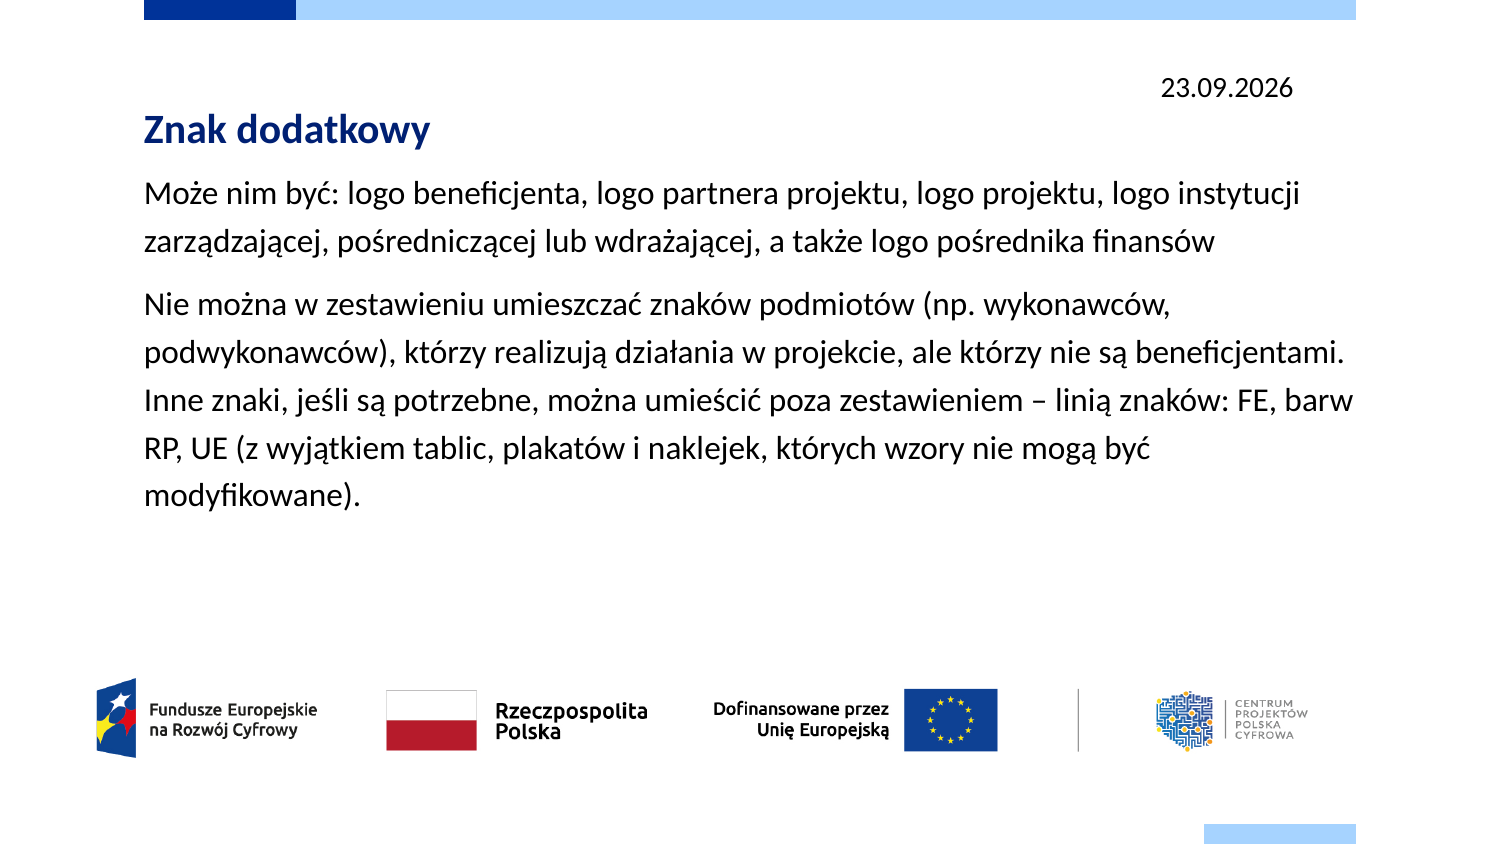

# Znak dodatkowy
Może nim być: logo beneficjenta, logo partnera projektu, logo projektu, logo instytucji zarządzającej, pośredniczącej lub wdrażającej, a także logo pośrednika finansów
Nie można w zestawieniu umieszczać znaków podmiotów (np. wykonawców, podwykonawców), którzy realizują działania w projekcie, ale którzy nie są beneficjentami. Inne znaki, jeśli są potrzebne, można umieścić poza zestawieniem – linią znaków: FE, barw RP, UE (z wyjątkiem tablic, plakatów i naklejek, których wzory nie mogą być modyfikowane).